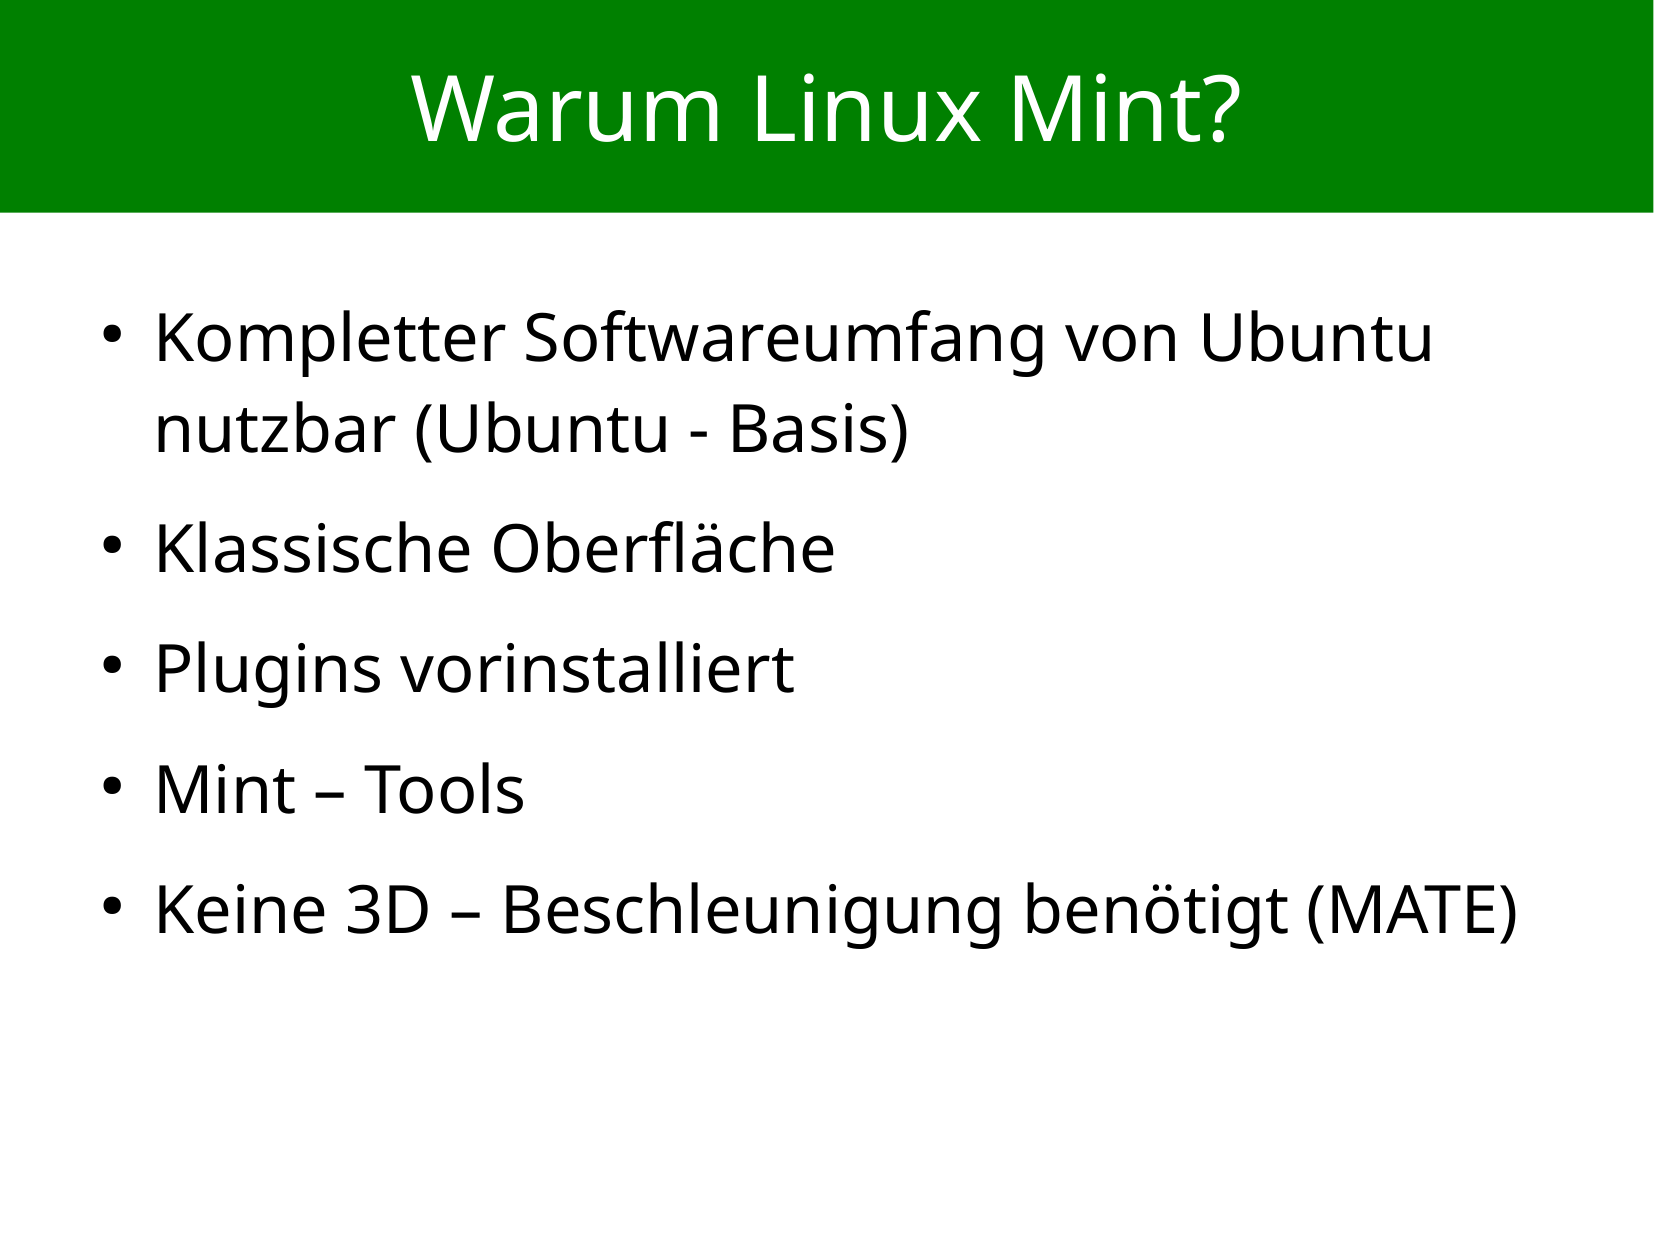

Warum Linux Mint?
#
Kompletter Softwareumfang von Ubuntu nutzbar (Ubuntu - Basis)
Klassische Oberfläche
Plugins vorinstalliert
Mint – Tools
Keine 3D – Beschleunigung benötigt (MATE)